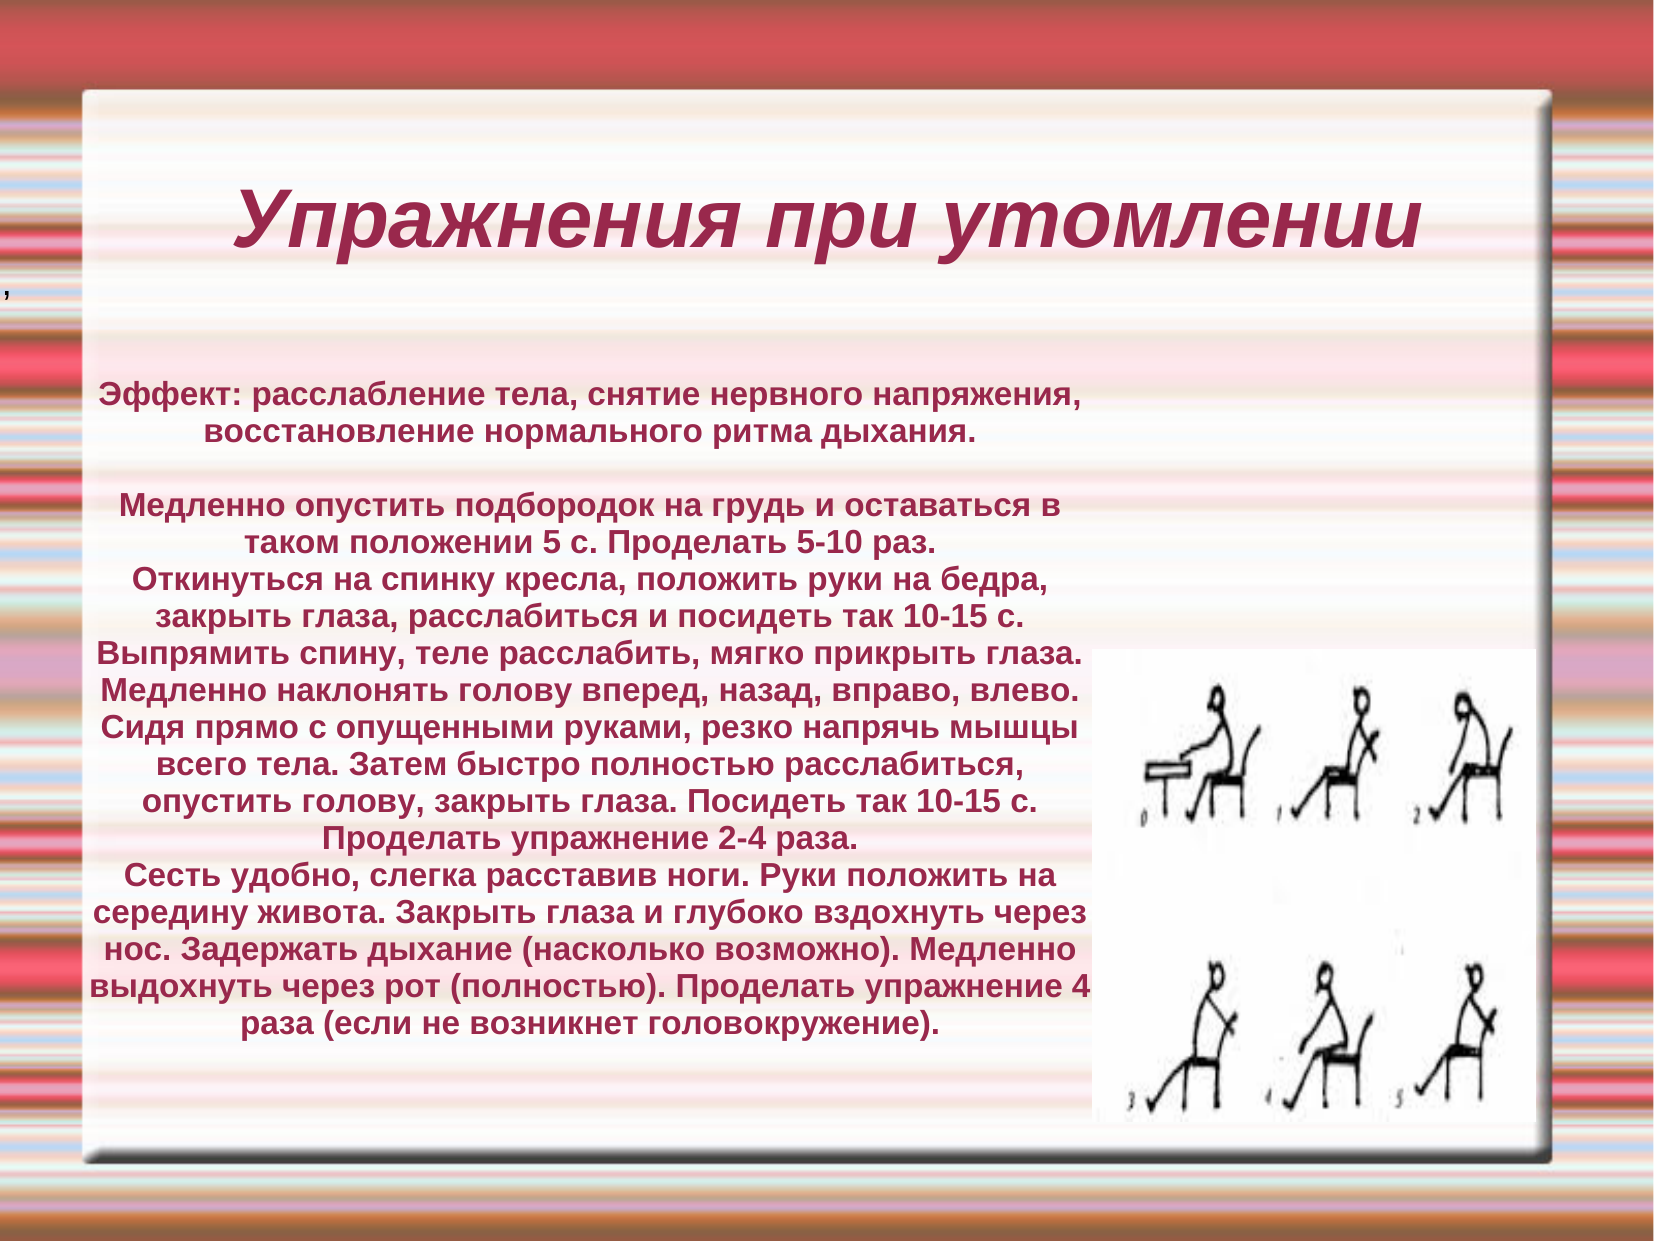

# Упражнения при утомлении
,
Эффект: расслабление тела, снятие нервного напряжения, восстановление нормального ритма дыхания.
Медленно опустить подбородок на грудь и оставаться в таком положении 5 с. Проделать 5-10 раз.
Откинуться на спинку кресла, положить руки на бедра, закрыть глаза, расслабиться и посидеть так 10-15 с.
Выпрямить спину, теле расслабить, мягко прикрыть глаза. Медленно наклонять голову вперед, назад, вправо, влево.
Сидя прямо с опущенными руками, резко напрячь мышцы всего тела. Затем быстро полностью расслабиться, опустить голову, закрыть глаза. Посидеть так 10-15 с. Проделать упражнение 2-4 раза.
Сесть удобно, слегка расставив ноги. Руки положить на середину живота. Закрыть глаза и глубоко вздохнуть через нос. Задержать дыхание (насколько возможно). Медленно выдохнуть через рот (полностью). Проделать упражнение 4 раза (если не возникнет головокружение).